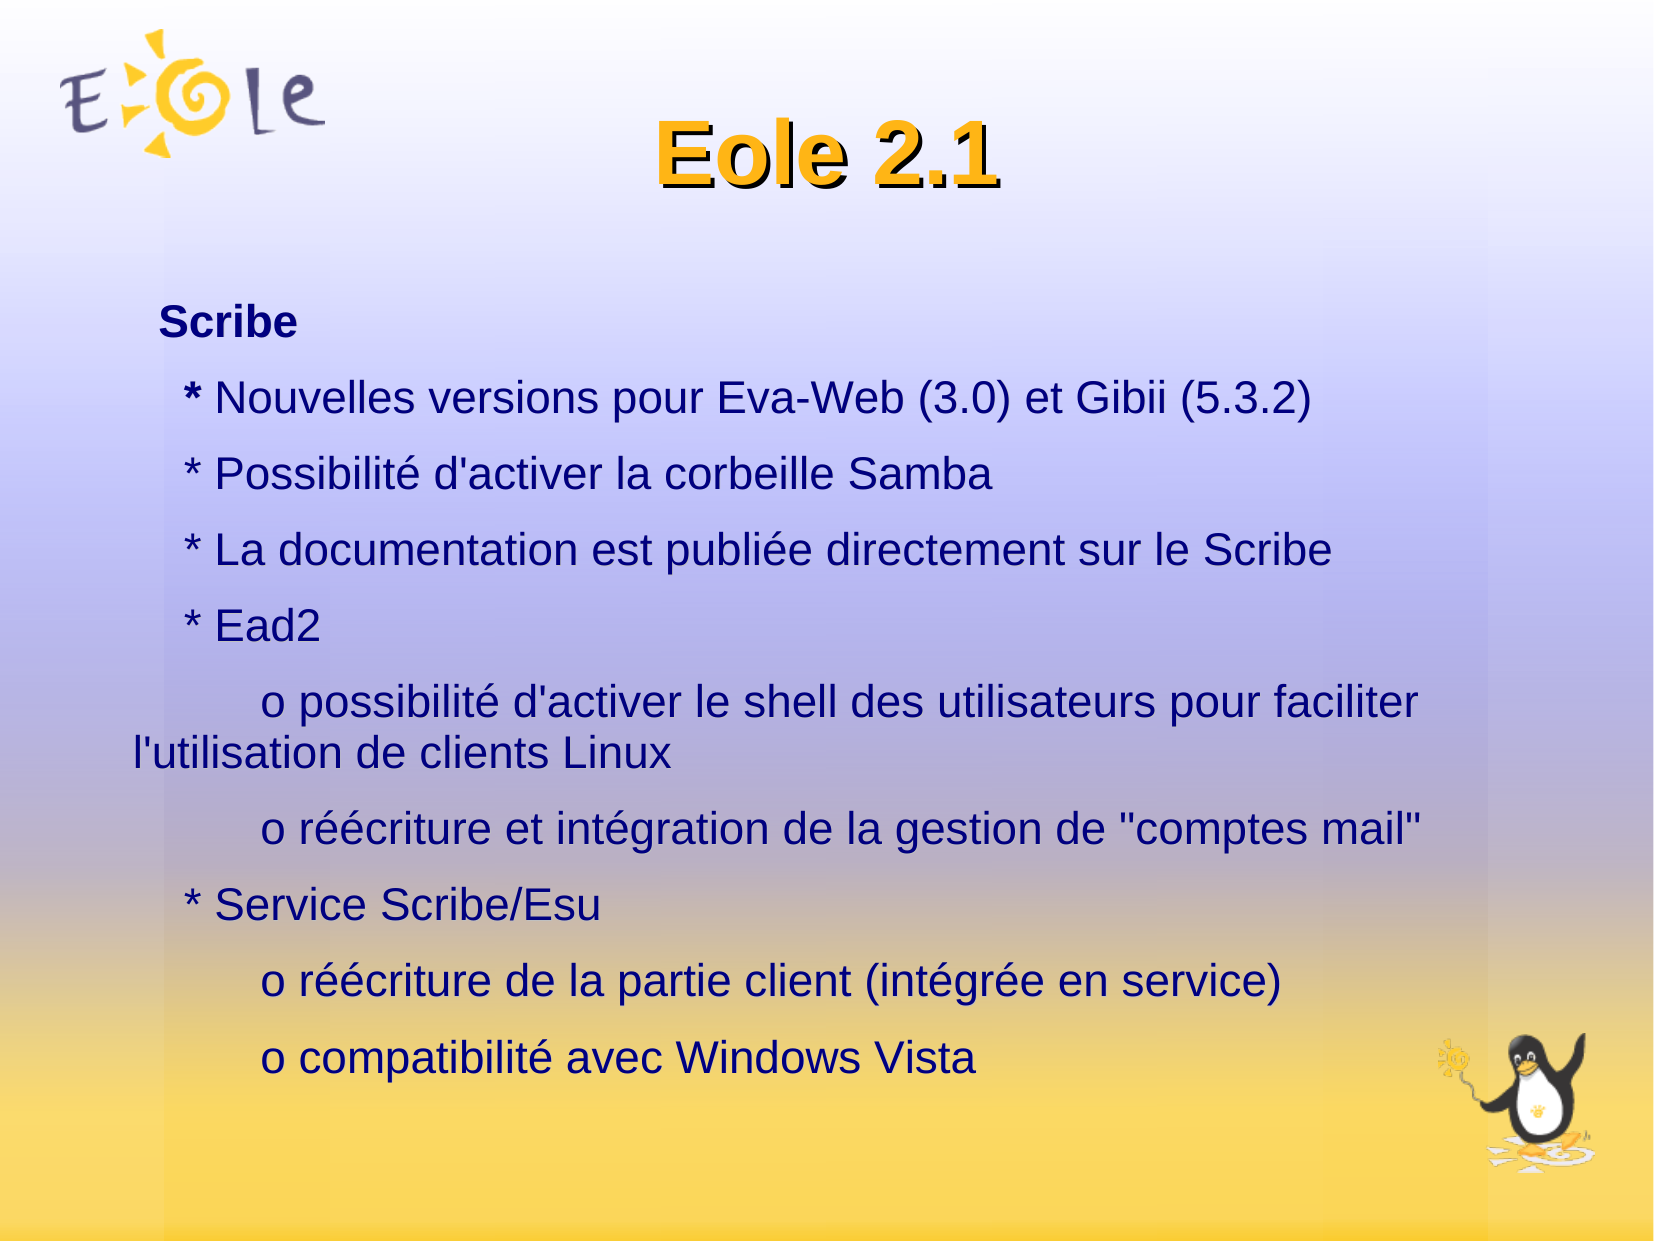

# Eole 2.1
 Scribe
 * Nouvelles versions pour Eva-Web (3.0) et Gibii (5.3.2)
 * Possibilité d'activer la corbeille Samba
 * La documentation est publiée directement sur le Scribe
 * Ead2
 o possibilité d'activer le shell des utilisateurs pour faciliter l'utilisation de clients Linux
 o réécriture et intégration de la gestion de "comptes mail"
 * Service Scribe/Esu
 o réécriture de la partie client (intégrée en service)
 o compatibilité avec Windows Vista